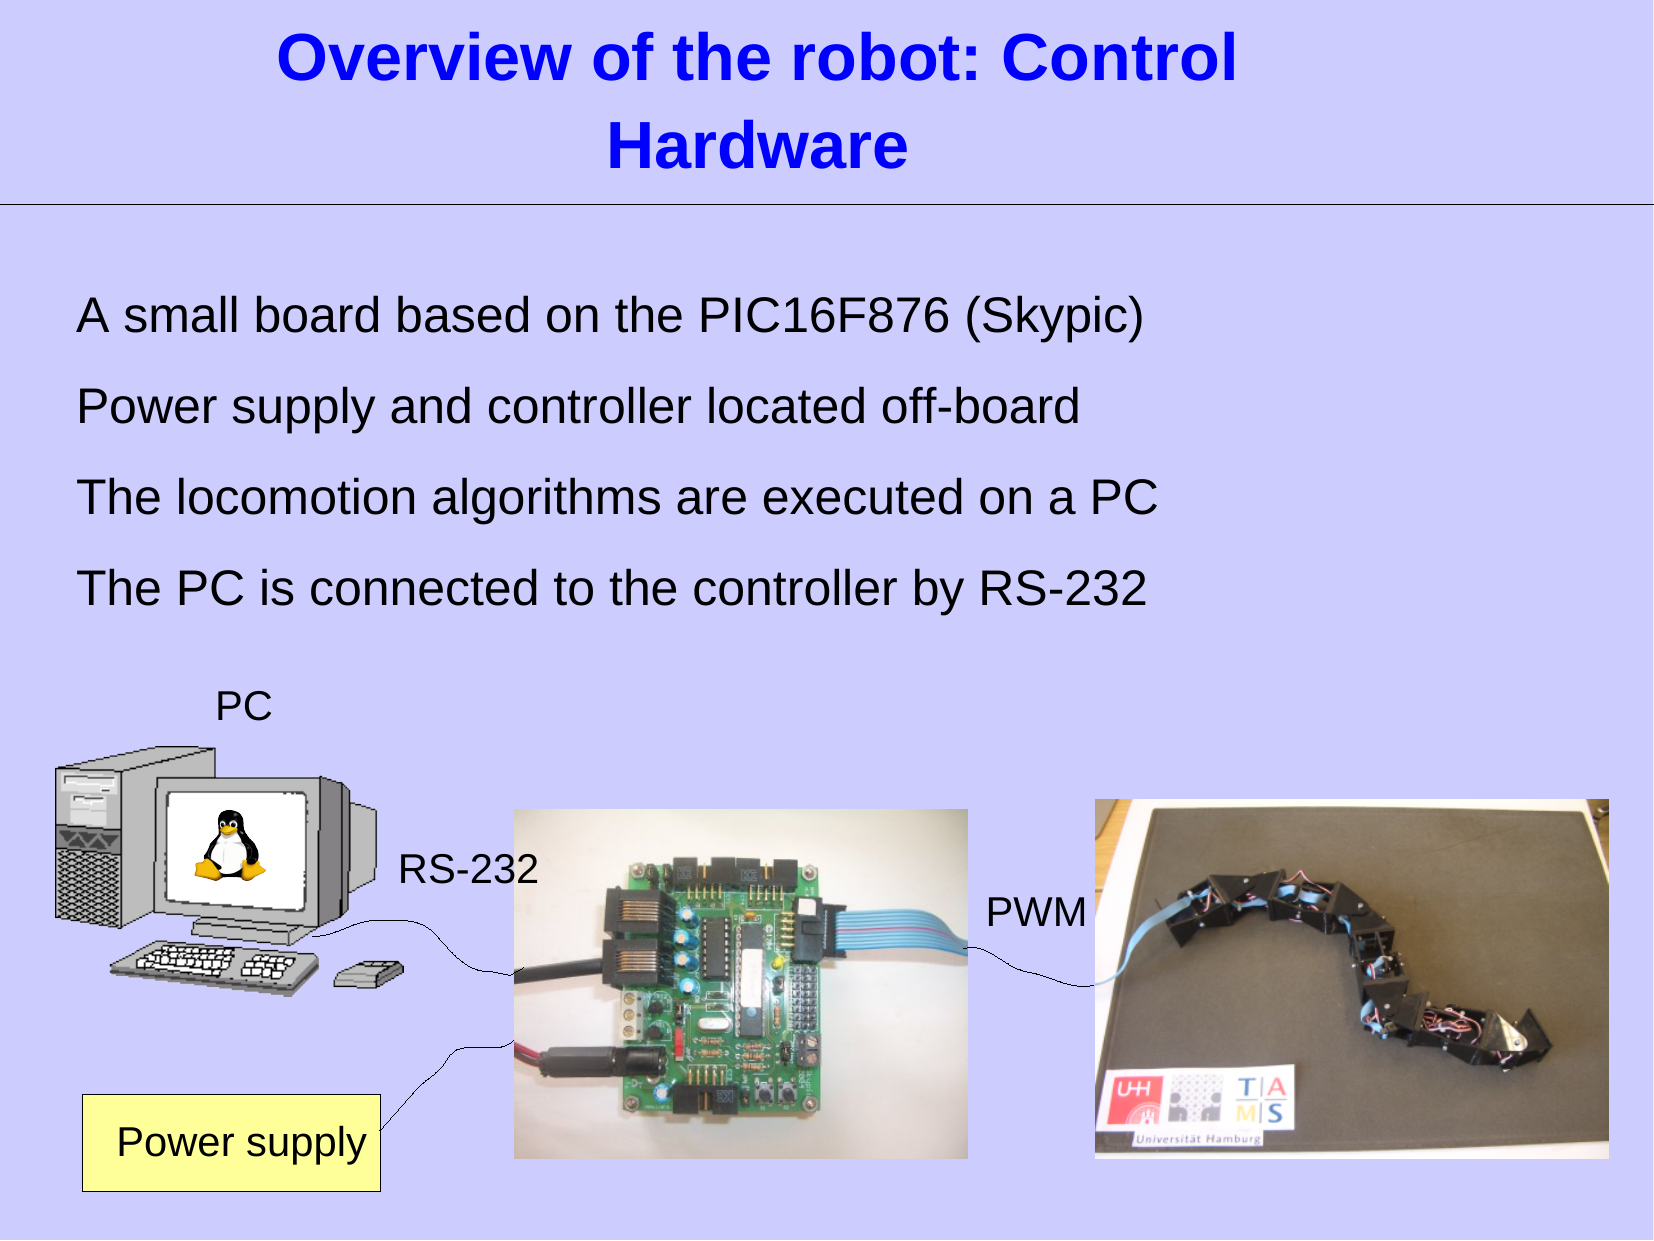

# Overview of the robot: Control Hardware
 A small board based on the PIC16F876 (Skypic)
 Power supply and controller located off-board
 The locomotion algorithms are executed on a PC
 The PC is connected to the controller by RS-232
PC
RS-232
PWM
Power supply